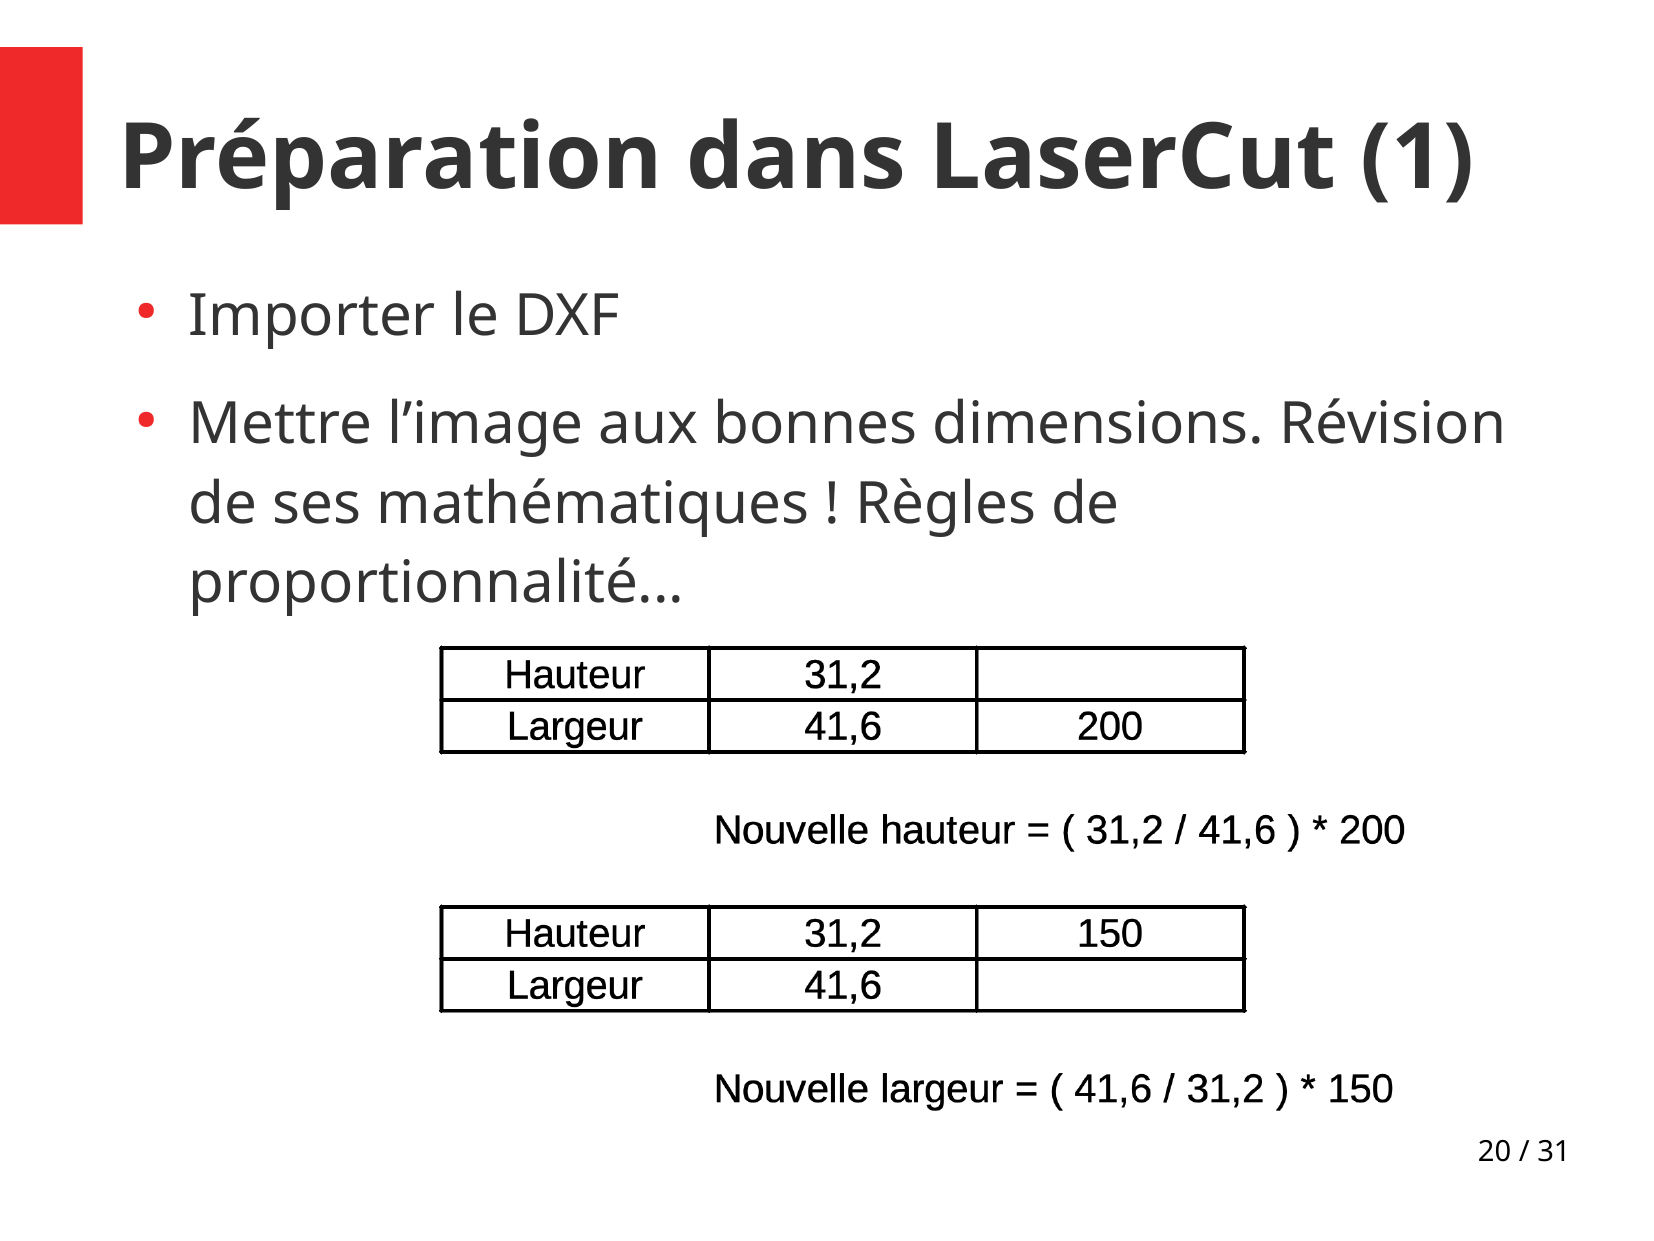

# Préparation dans LaserCut (1)
Importer le DXF
Mettre l’image aux bonnes dimensions. Révision de ses mathématiques ! Règles de proportionnalité...
20